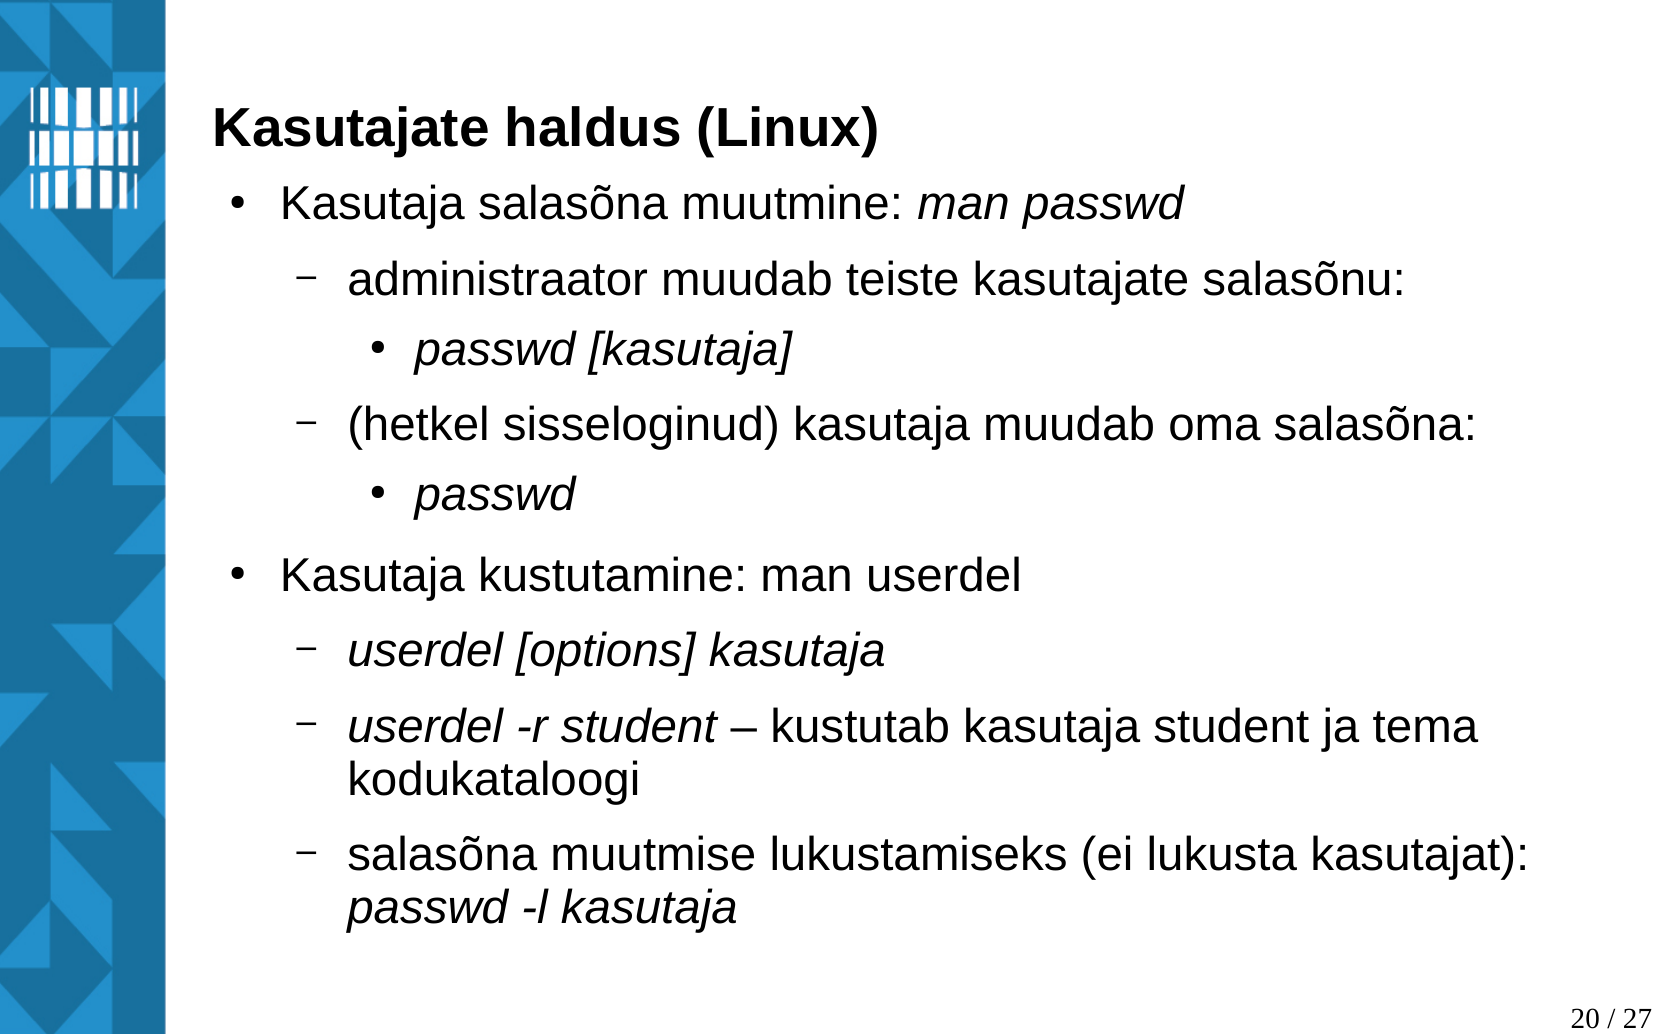

# Kasutajate haldus (Linux)
Kasutaja salasõna muutmine: man passwd
administraator muudab teiste kasutajate salasõnu:
passwd [kasutaja]
(hetkel sisseloginud) kasutaja muudab oma salasõna:
passwd
Kasutaja kustutamine: man userdel
userdel [options] kasutaja
userdel -r student – kustutab kasutaja student ja tema kodukataloogi
salasõna muutmise lukustamiseks (ei lukusta kasutajat): passwd -l kasutaja
20